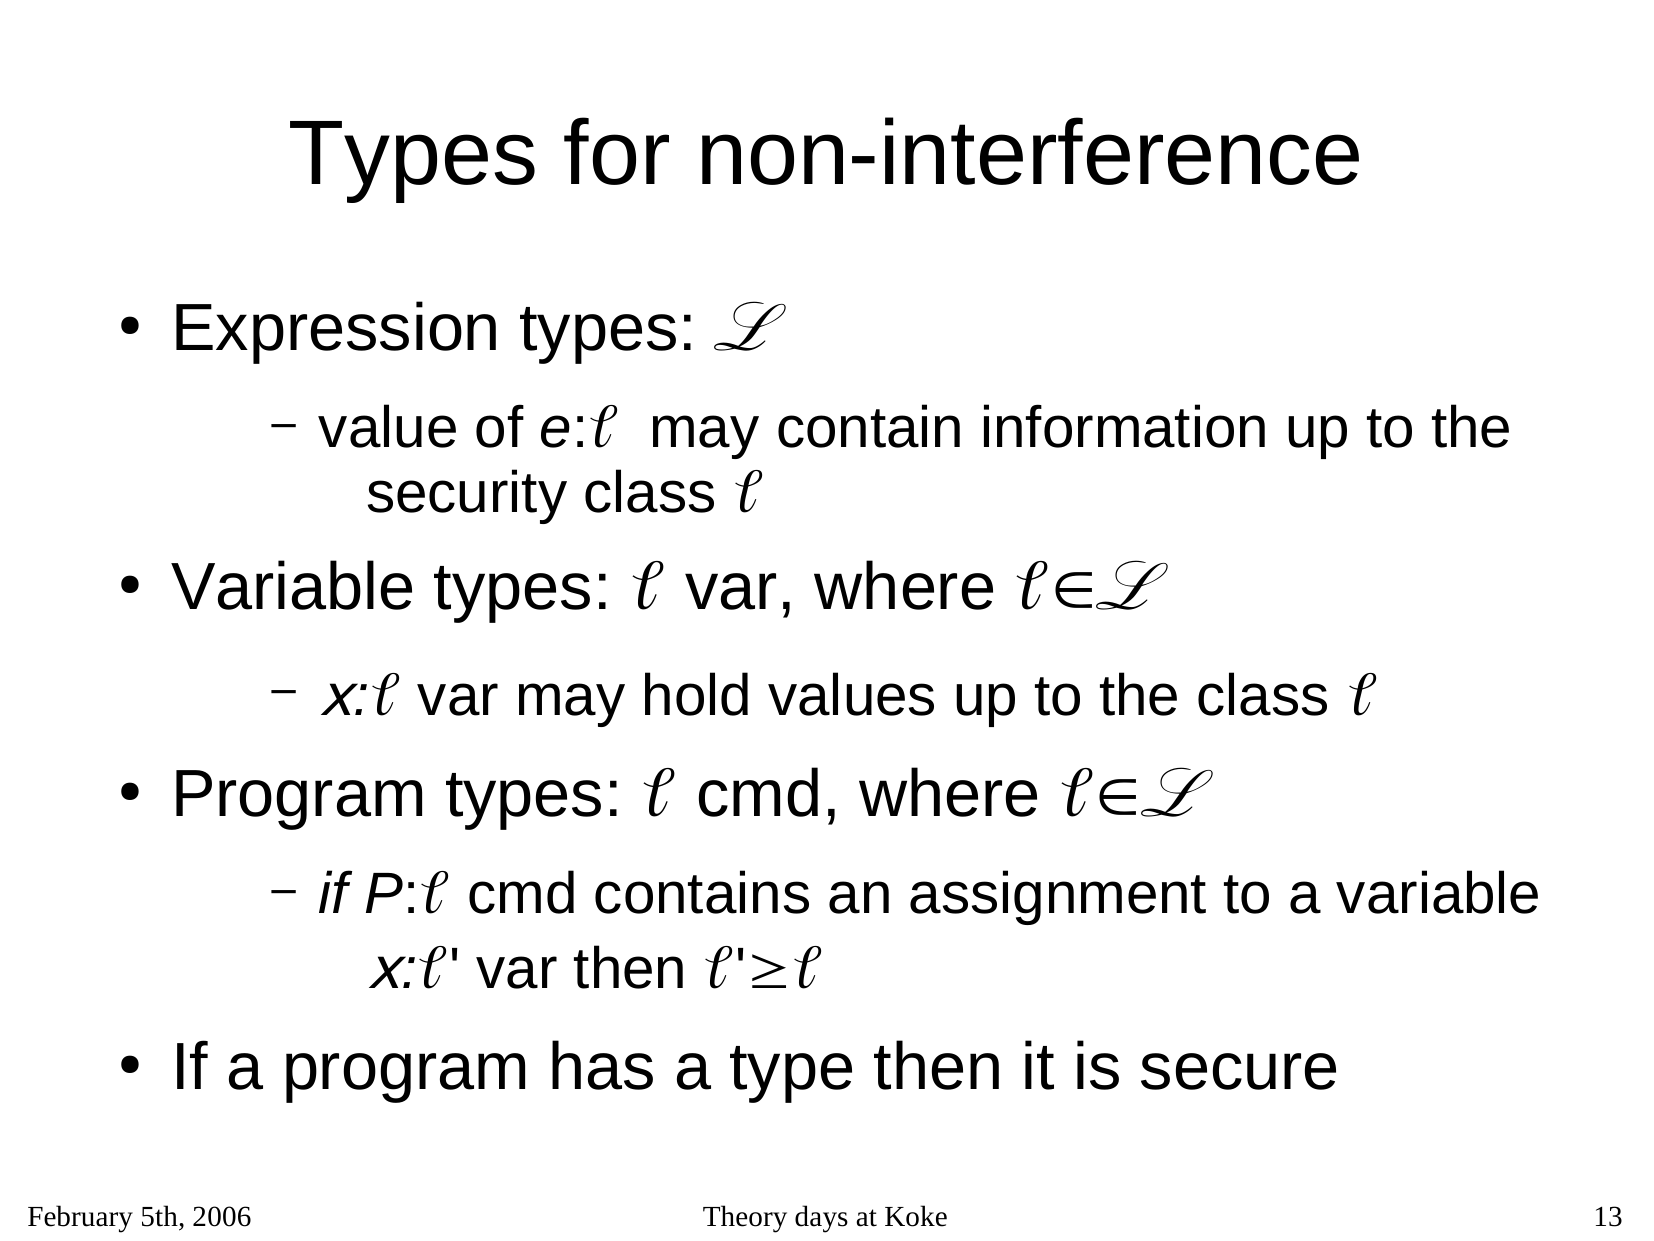

# Types for non-interference
Expression types: ℒ
value of e:ℓ may contain information up to the security class ℓ
Variable types: ℓ var, where ℓ∈ℒ
x:ℓ var may hold values up to the class ℓ
Program types: ℓ cmd, where ℓ∈ℒ
if P:ℓ cmd contains an assignment to a variable x:ℓ' var then ℓ'≥ℓ
If a program has a type then it is secure
February 5th, 2006
Theory days at Koke
13